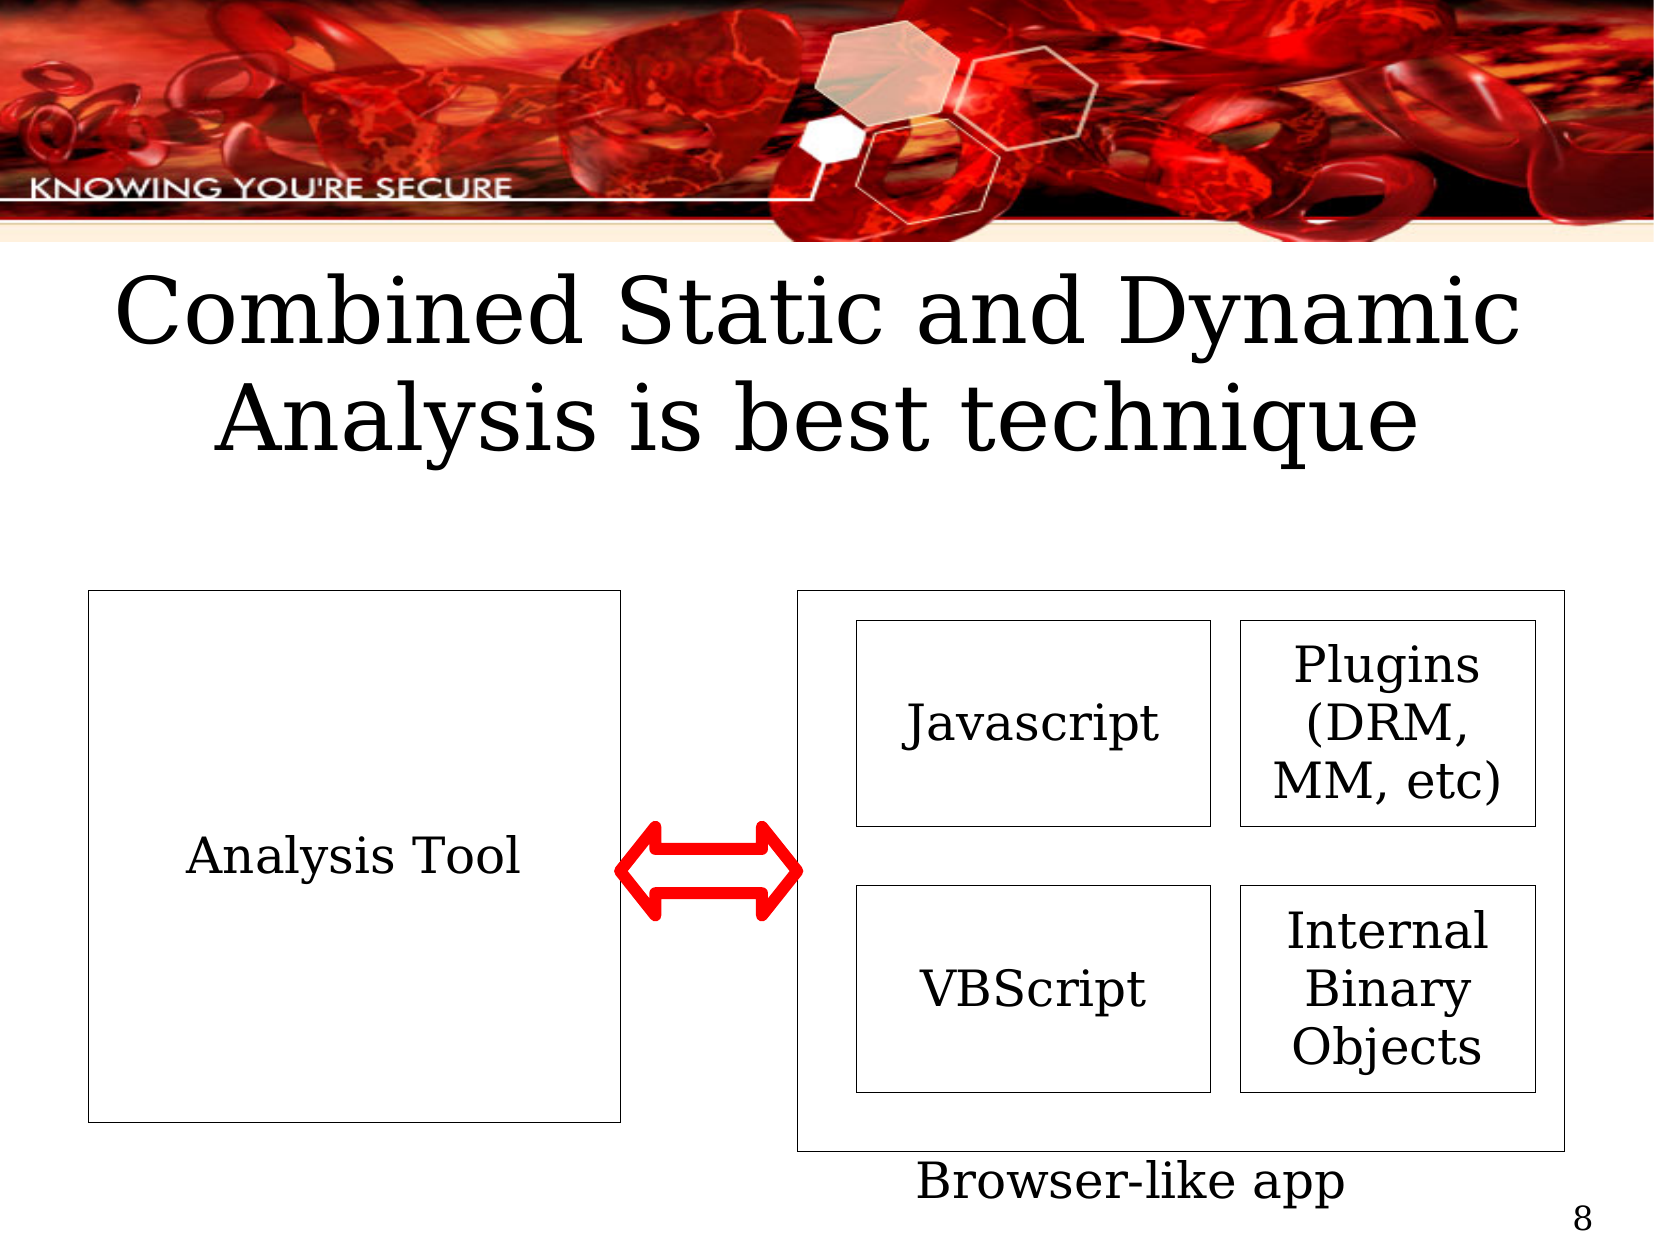

# Combined Static and Dynamic Analysis is best technique
Analysis Tool
Javascript
Plugins
(DRM,
MM, etc)
VBScript
Internal
Binary
Objects
Browser-like app